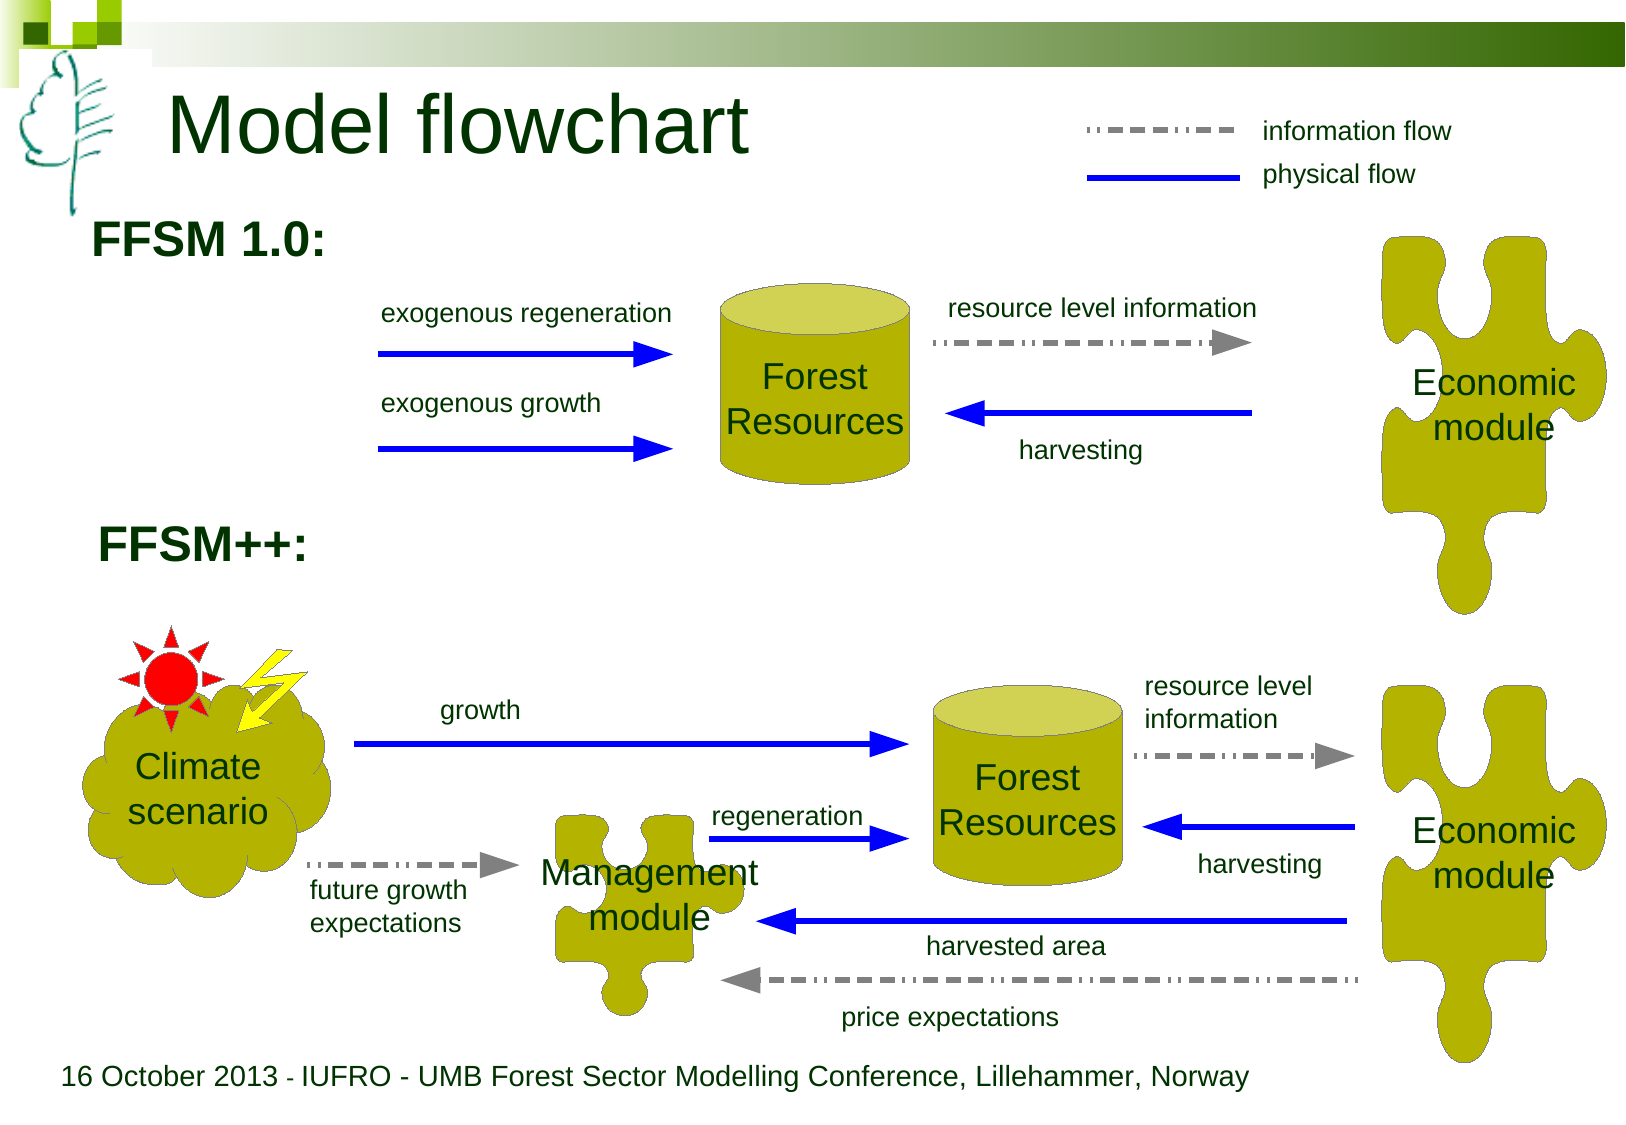

# Model flowchart
information flow
physical flow
FFSM 1.0:
Economic
module
resource level information
Forest
Resources
exogenous regeneration
exogenous growth
harvesting
FFSM++:
resource level information
Climate
scenario
growth
Forest
Resources
Economic
module
regeneration
Management
module
harvesting
future growth expectations
harvested area
price expectations